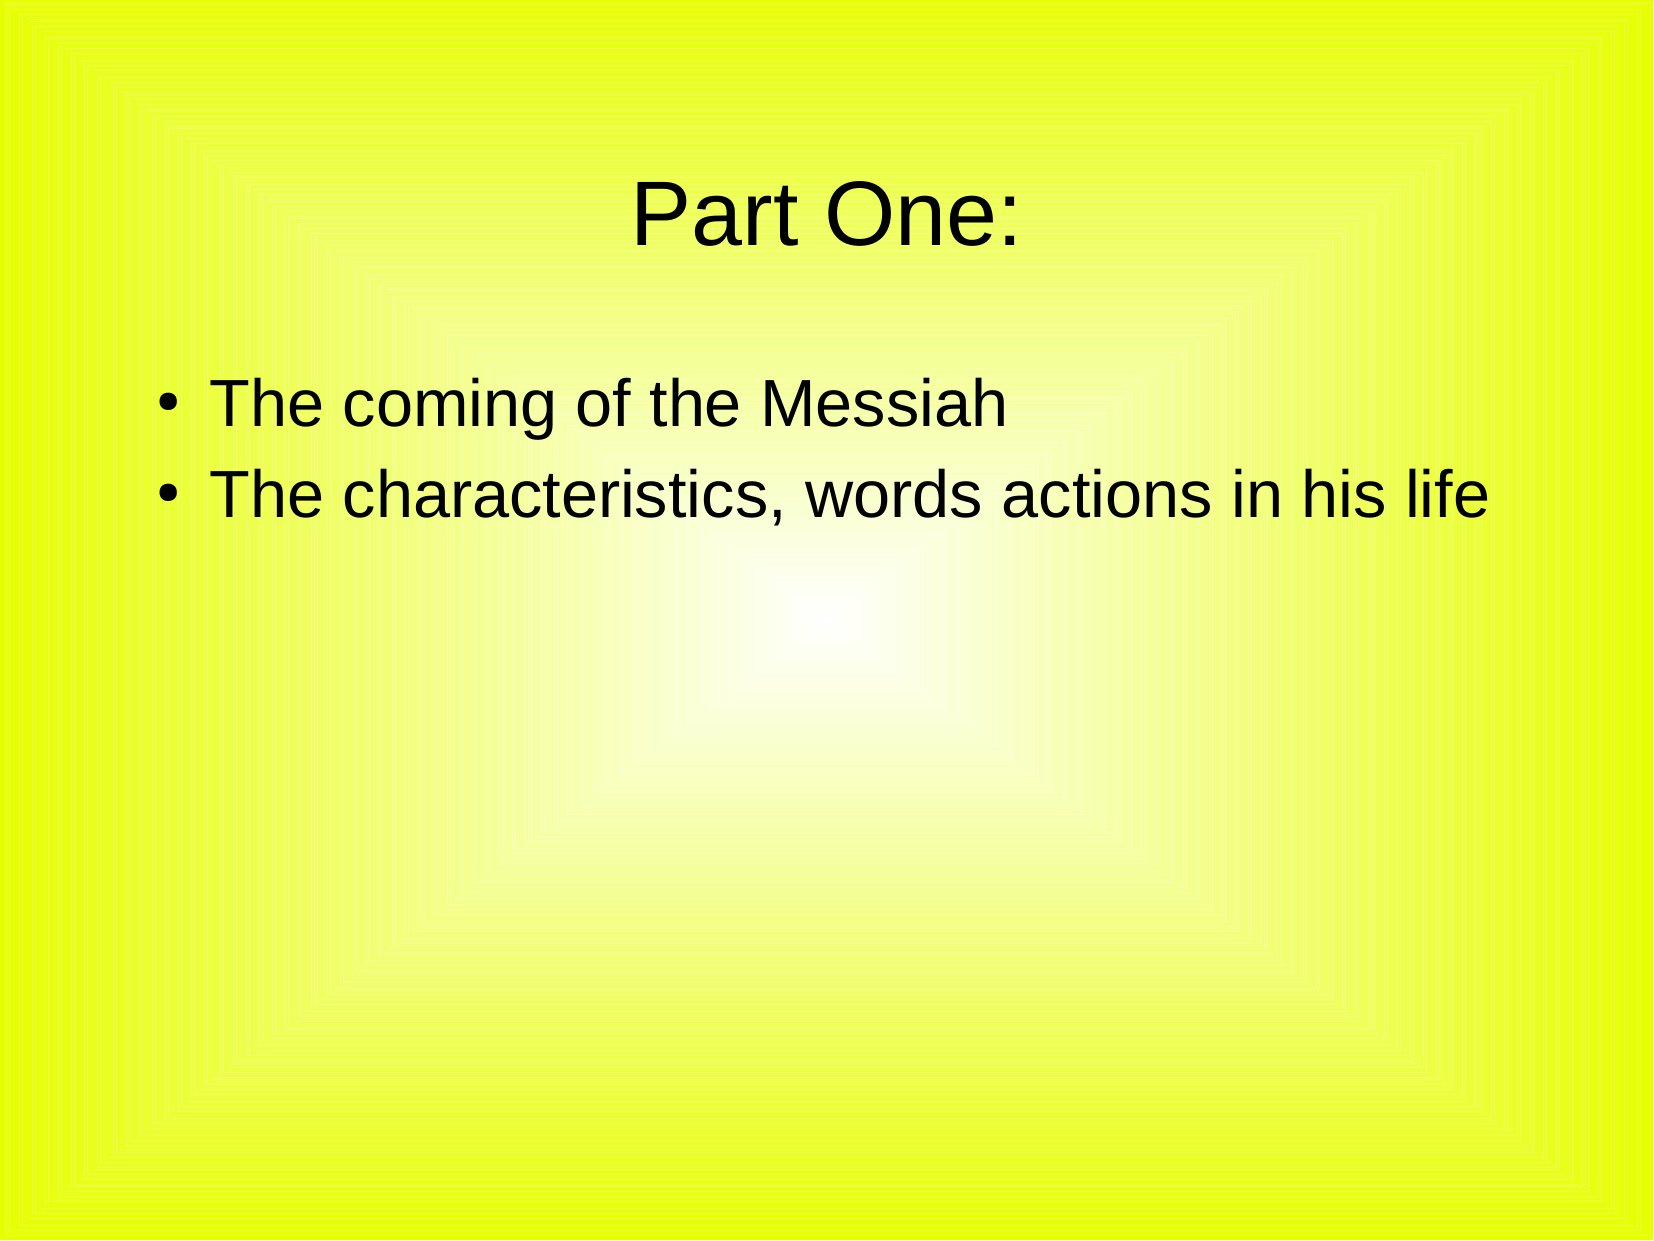

# Part One:
The coming of the Messiah
The characteristics, words actions in his life